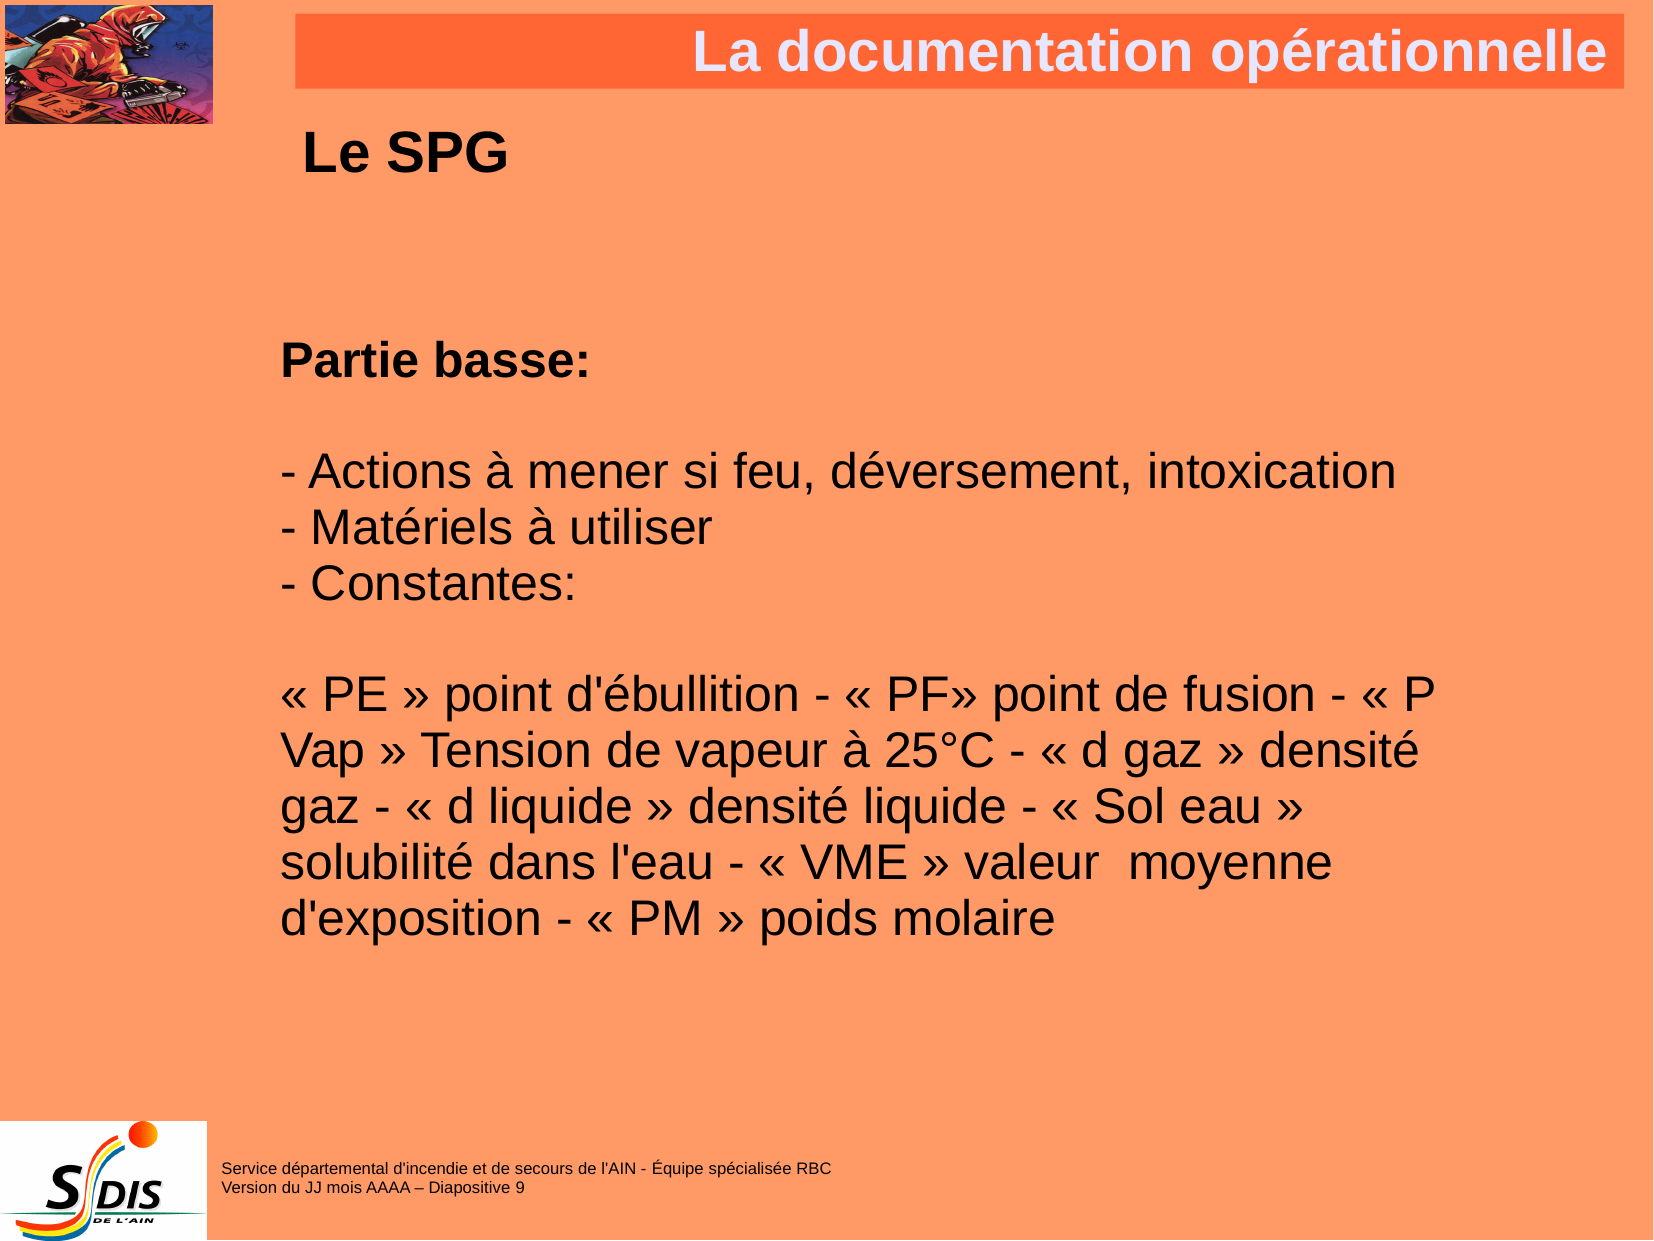

La documentation opérationnelle
Le SPG
Partie basse:
- Actions à mener si feu, déversement, intoxication
- Matériels à utiliser
- Constantes:
« PE » point d'ébullition - « PF» point de fusion - « P Vap » Tension de vapeur à 25°C - « d gaz » densité gaz - « d liquide » densité liquide - « Sol eau » solubilité dans l'eau - « VME » valeur moyenne d'exposition - « PM » poids molaire